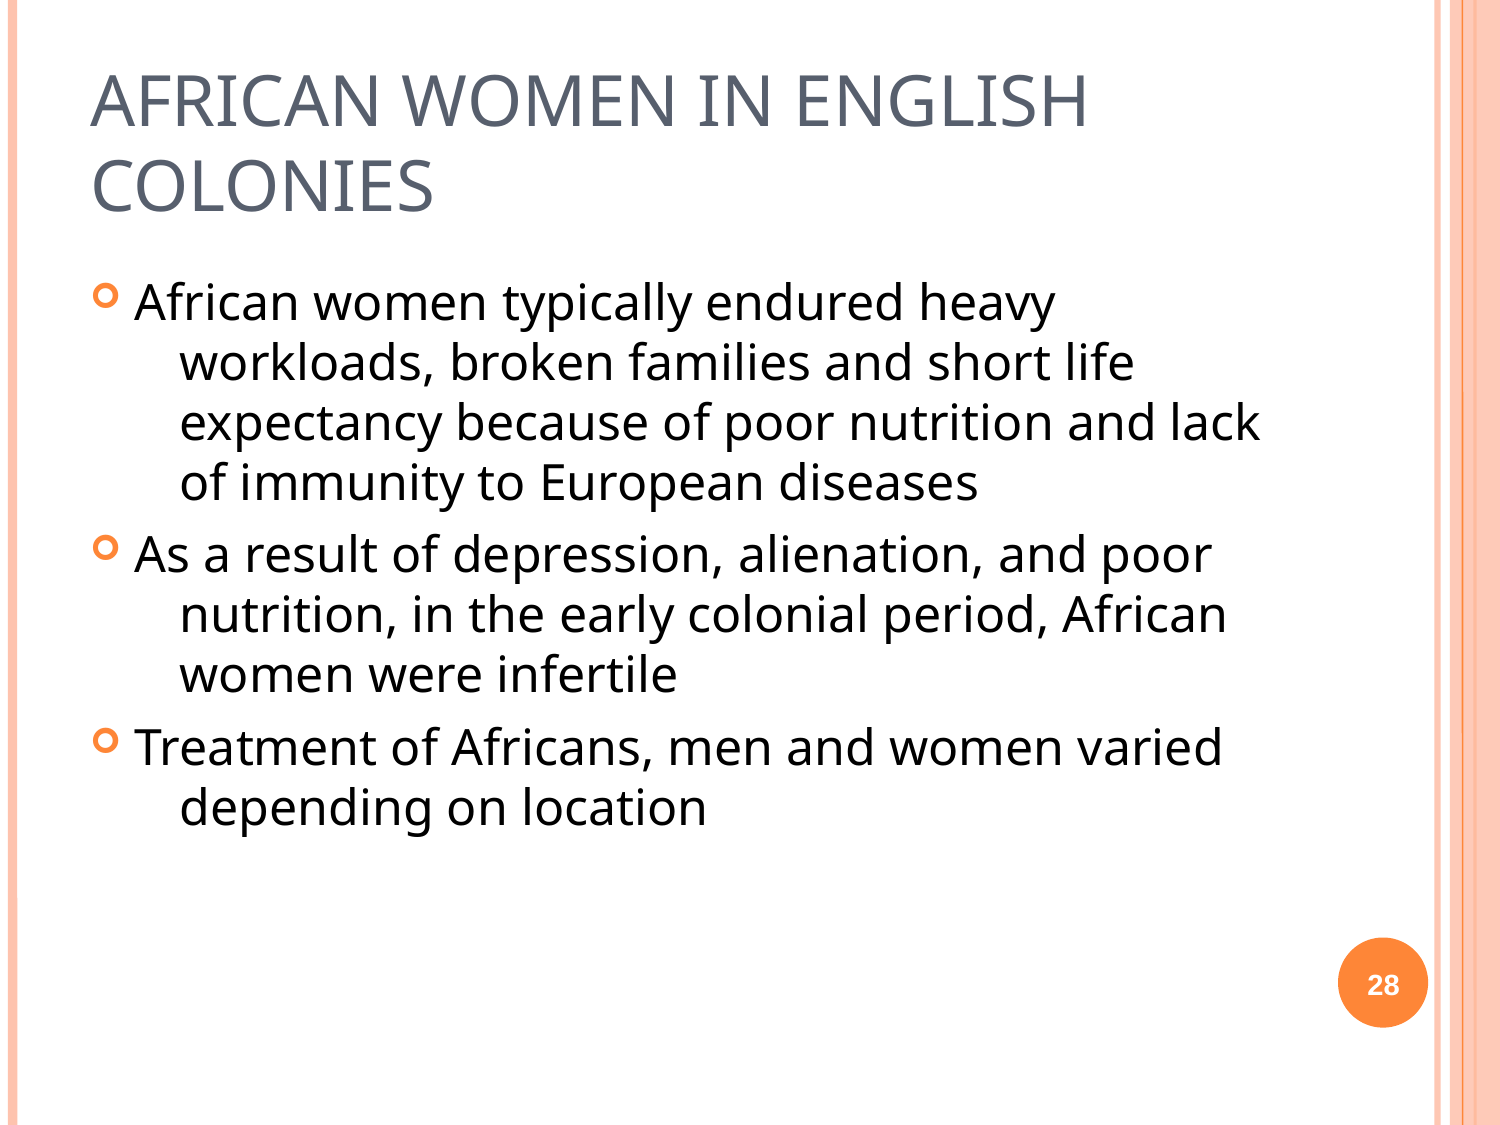

# African Women in English Colonies
African women typically endured heavy workloads, broken families and short life expectancy because of poor nutrition and lack of immunity to European diseases
As a result of depression, alienation, and poor nutrition, in the early colonial period, African women were infertile
Treatment of Africans, men and women varied depending on location